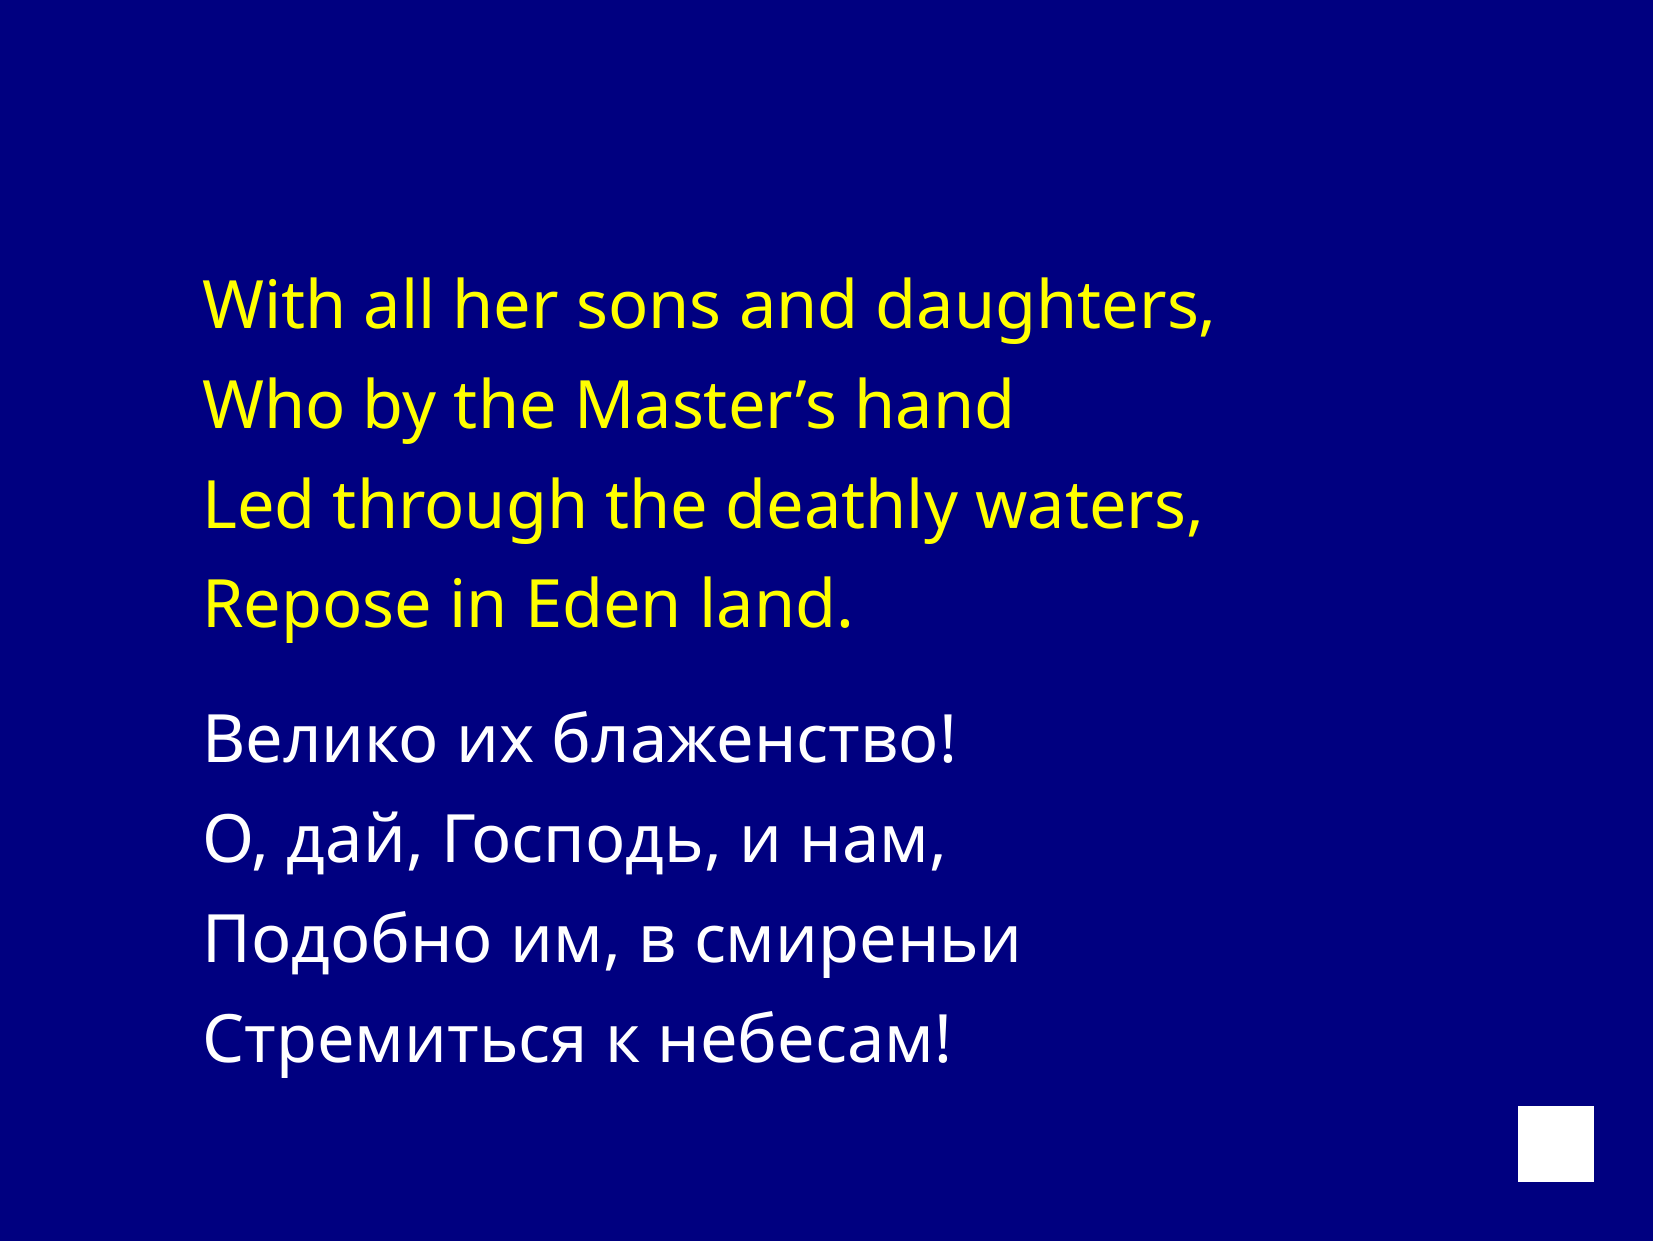

With all her sons and daughters,
	Who by the Master’s hand
	Led through the deathly waters,
	Repose in Eden land.
	Велико их блаженство!
	О, дай, Господь, и нам,
	Подобно им, в смиреньи
	Стремиться к небесам!